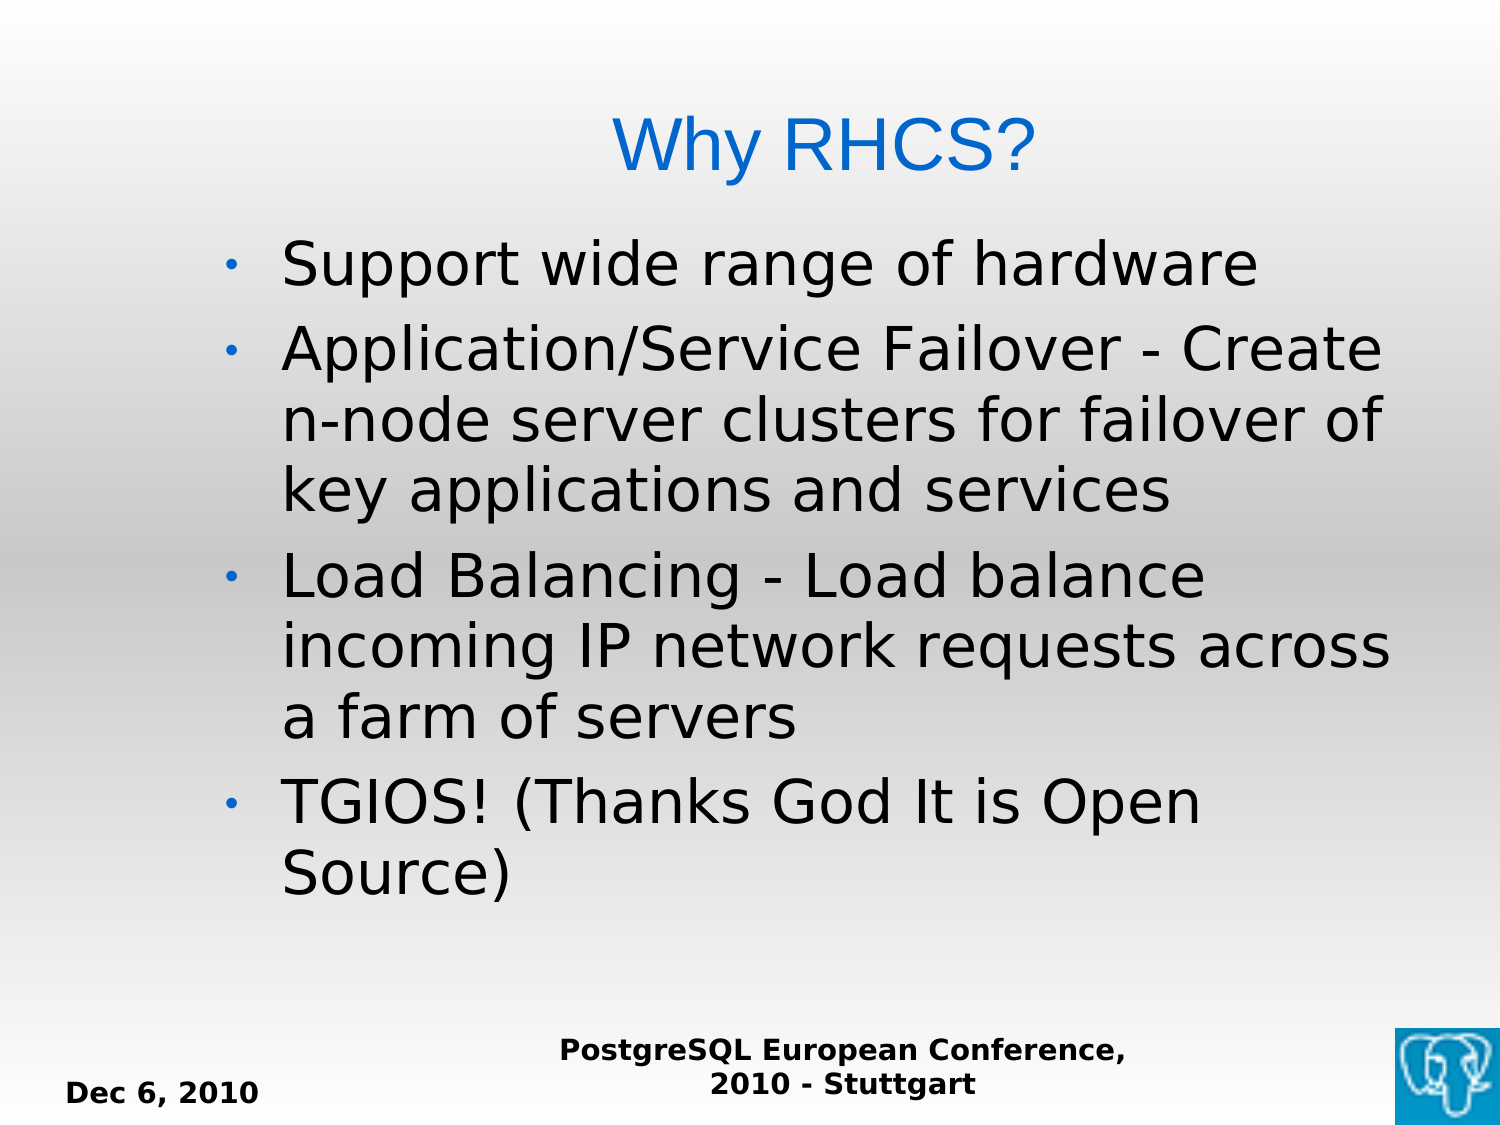

# Why RHCS?
Support wide range of hardware
Application/Service Failover - Create n-node server clusters for failover of key applications and services
Load Balancing - Load balance incoming IP network requests across a farm of servers
TGIOS! (Thanks God It is Open Source)